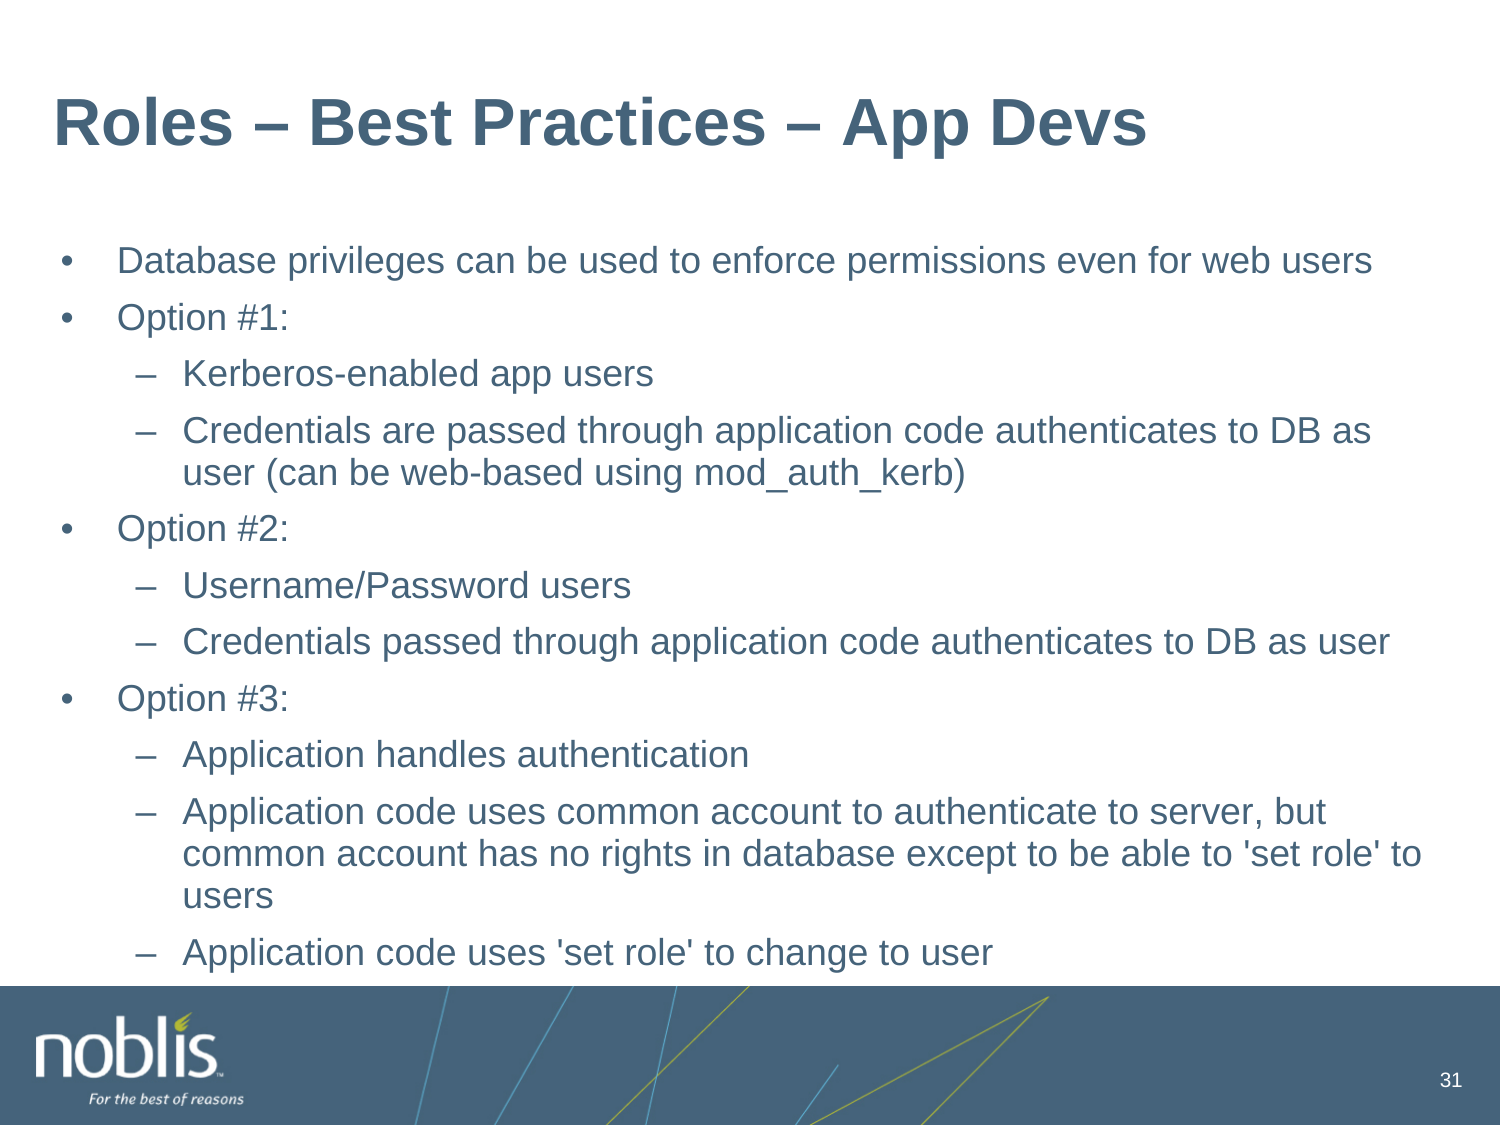

# Roles – Best Practices – App Devs
Database privileges can be used to enforce permissions even for web users
Option #1:
Kerberos-enabled app users
Credentials are passed through application code authenticates to DB as user (can be web-based using mod_auth_kerb)
Option #2:
Username/Password users
Credentials passed through application code authenticates to DB as user
Option #3:
Application handles authentication
Application code uses common account to authenticate to server, but common account has no rights in database except to be able to 'set role' to users
Application code uses 'set role' to change to user